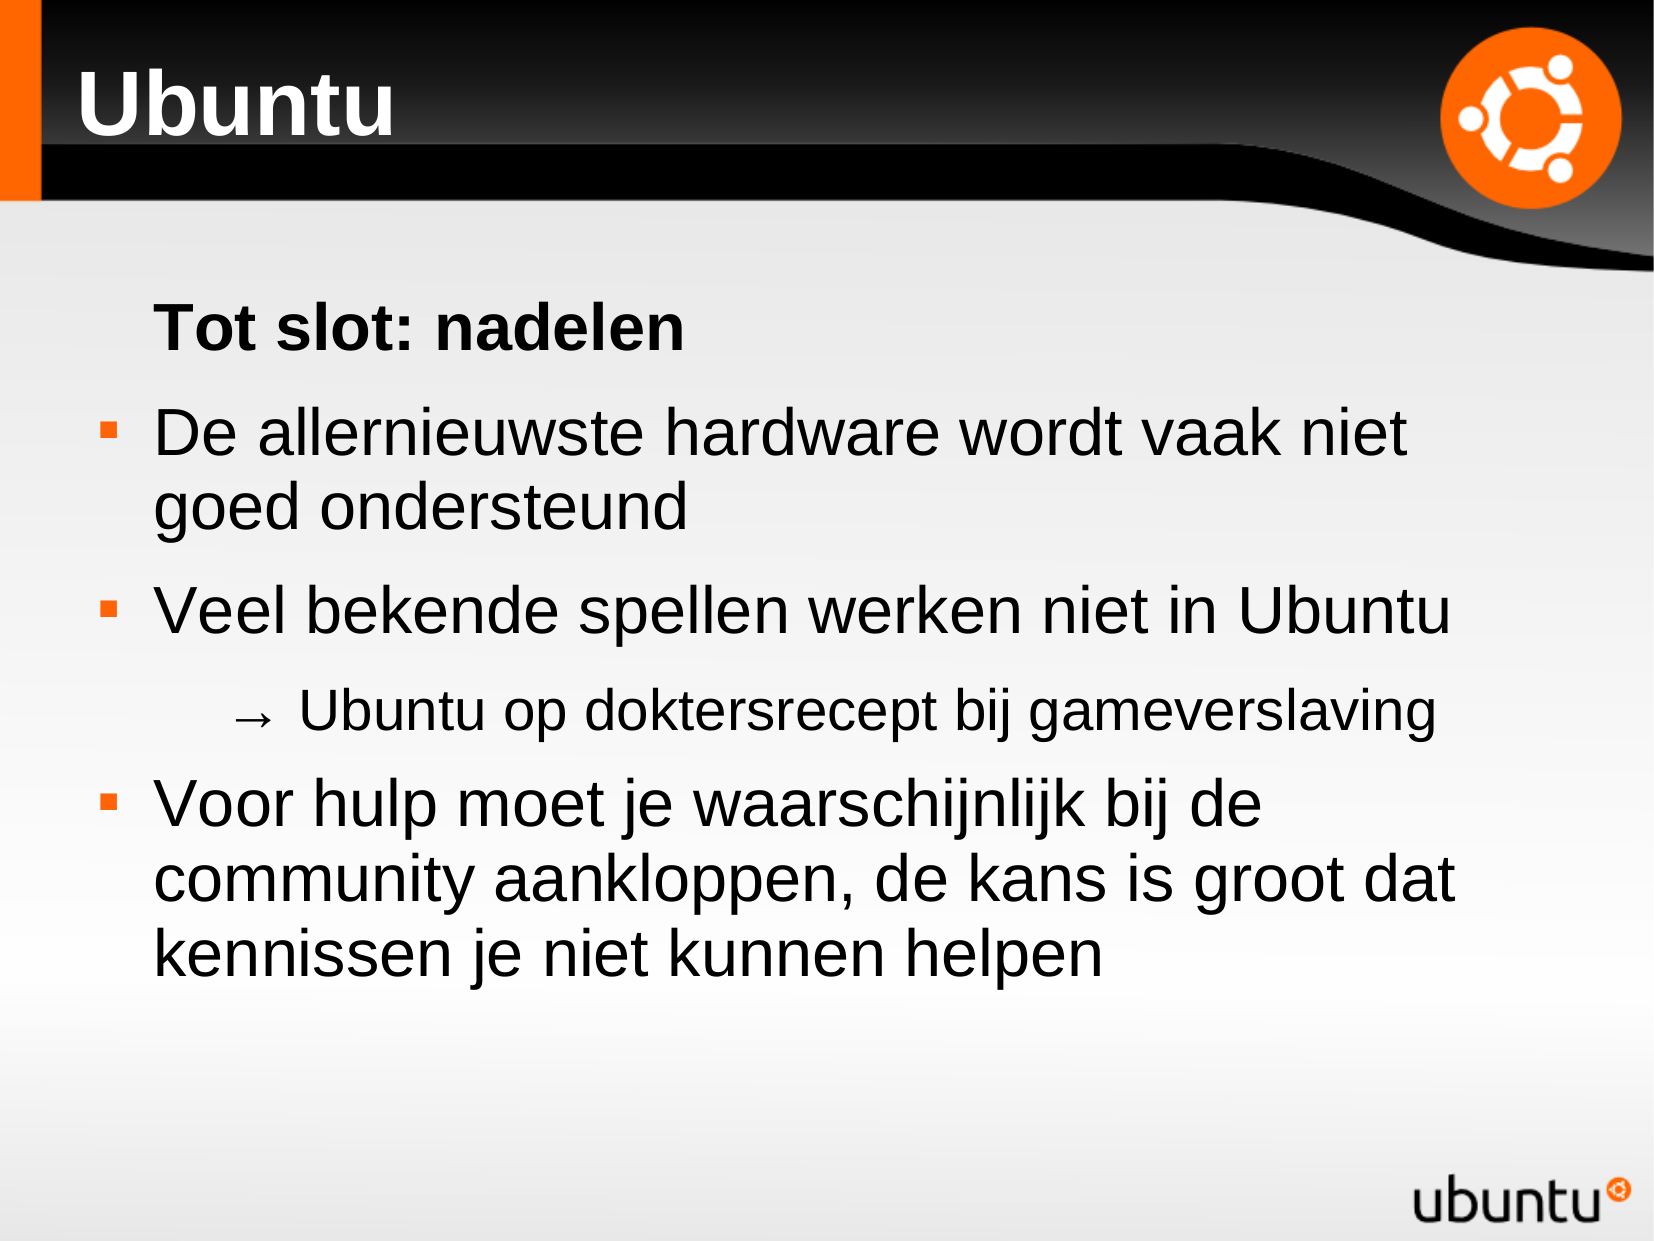

# Ubuntu
Tot slot: nadelen
De allernieuwste hardware wordt vaak niet goed ondersteund
Veel bekende spellen werken niet in Ubuntu
→ Ubuntu op doktersrecept bij gameverslaving
Voor hulp moet je waarschijnlijk bij de community aankloppen, de kans is groot dat kennissen je niet kunnen helpen